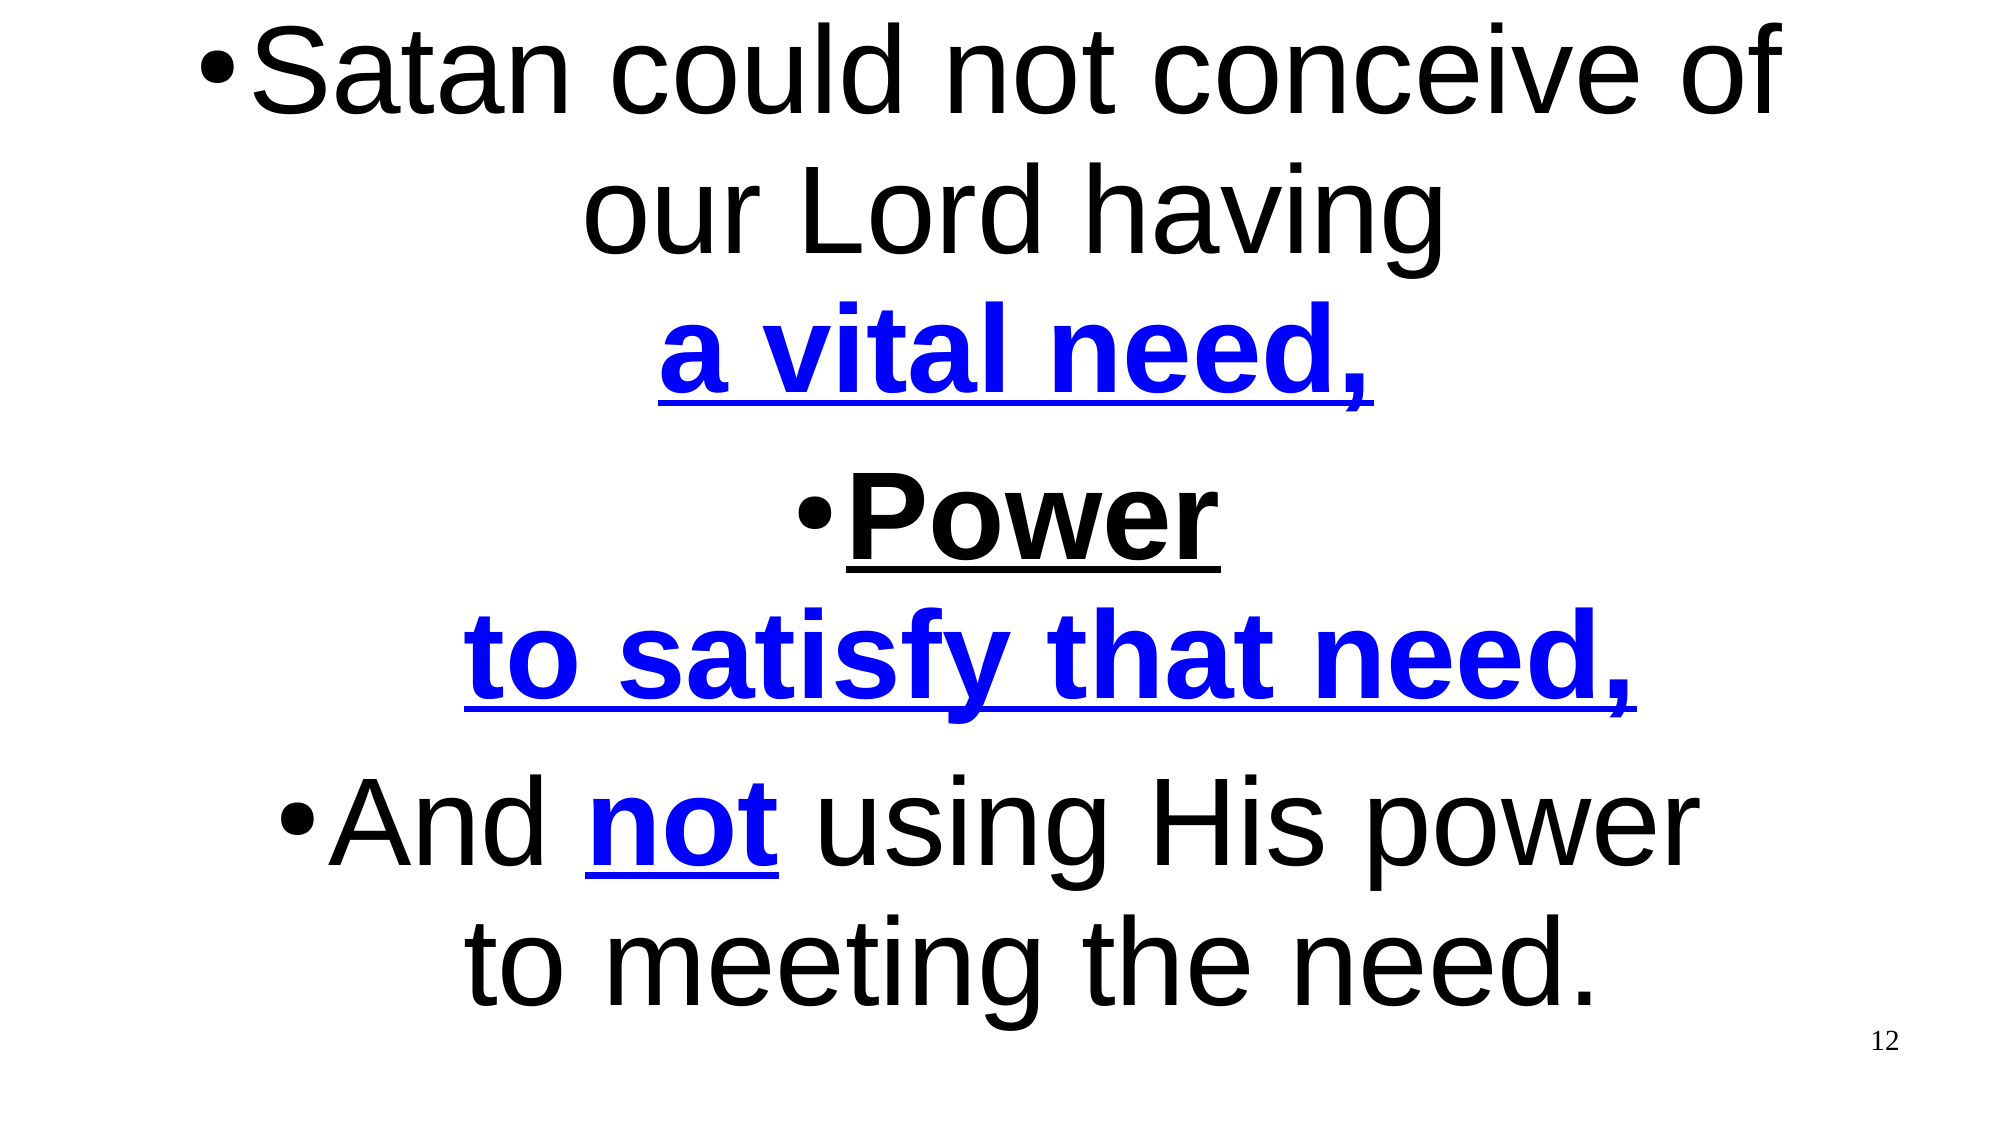

# Satan could not conceive of our Lord having a vital need,
Power
 to satisfy that need,
And not using His power
to meeting the need.
12